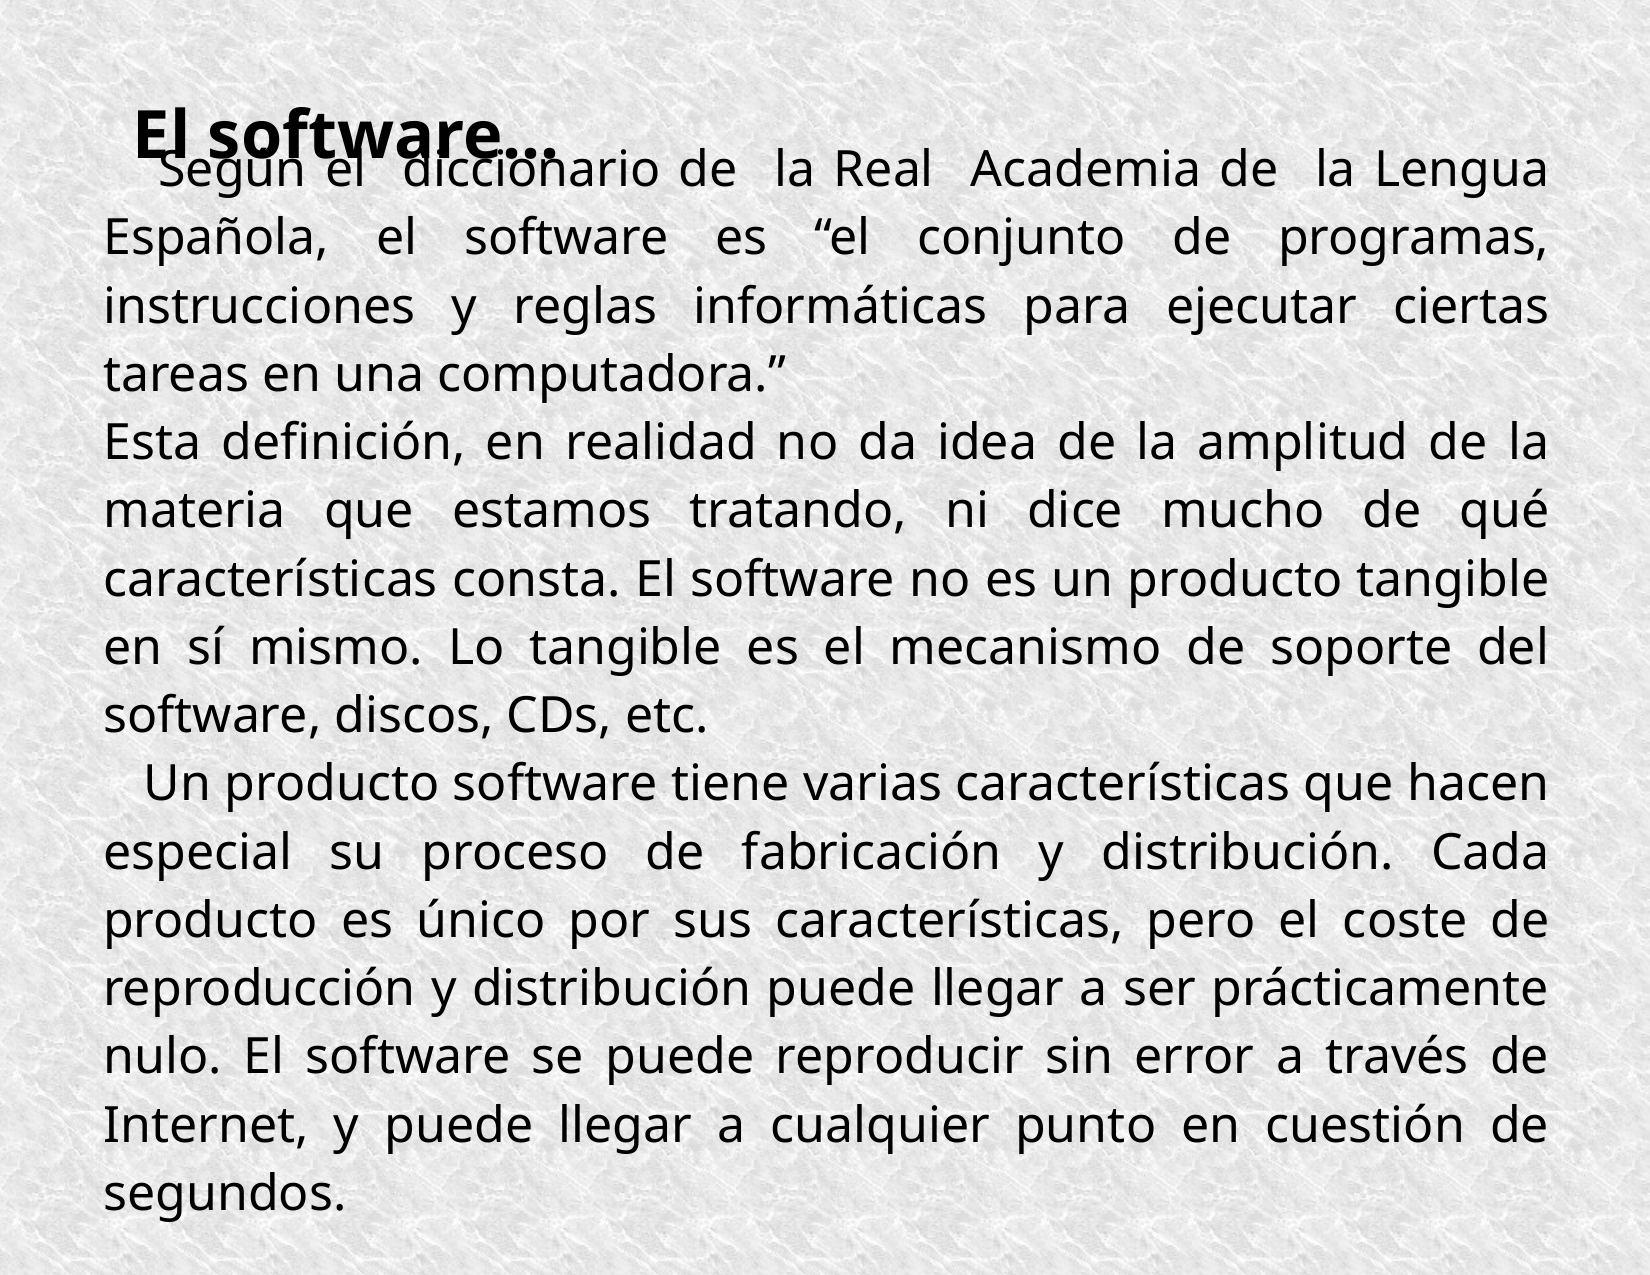

El software...
 Según el diccionario de la Real Academia de la Lengua Española, el software es “el conjunto de programas, instrucciones y reglas informáticas para ejecutar ciertas tareas en una computadora.”
Esta definición, en realidad no da idea de la amplitud de la materia que estamos tratando, ni dice mucho de qué características consta. El software no es un producto tangible en sí mismo. Lo tangible es el mecanismo de soporte del software, discos, CDs, etc.
 Un producto software tiene varias características que hacen especial su proceso de fabricación y distribución. Cada producto es único por sus características, pero el coste de reproducción y distribución puede llegar a ser prácticamente nulo. El software se puede reproducir sin error a través de Internet, y puede llegar a cualquier punto en cuestión de segundos.